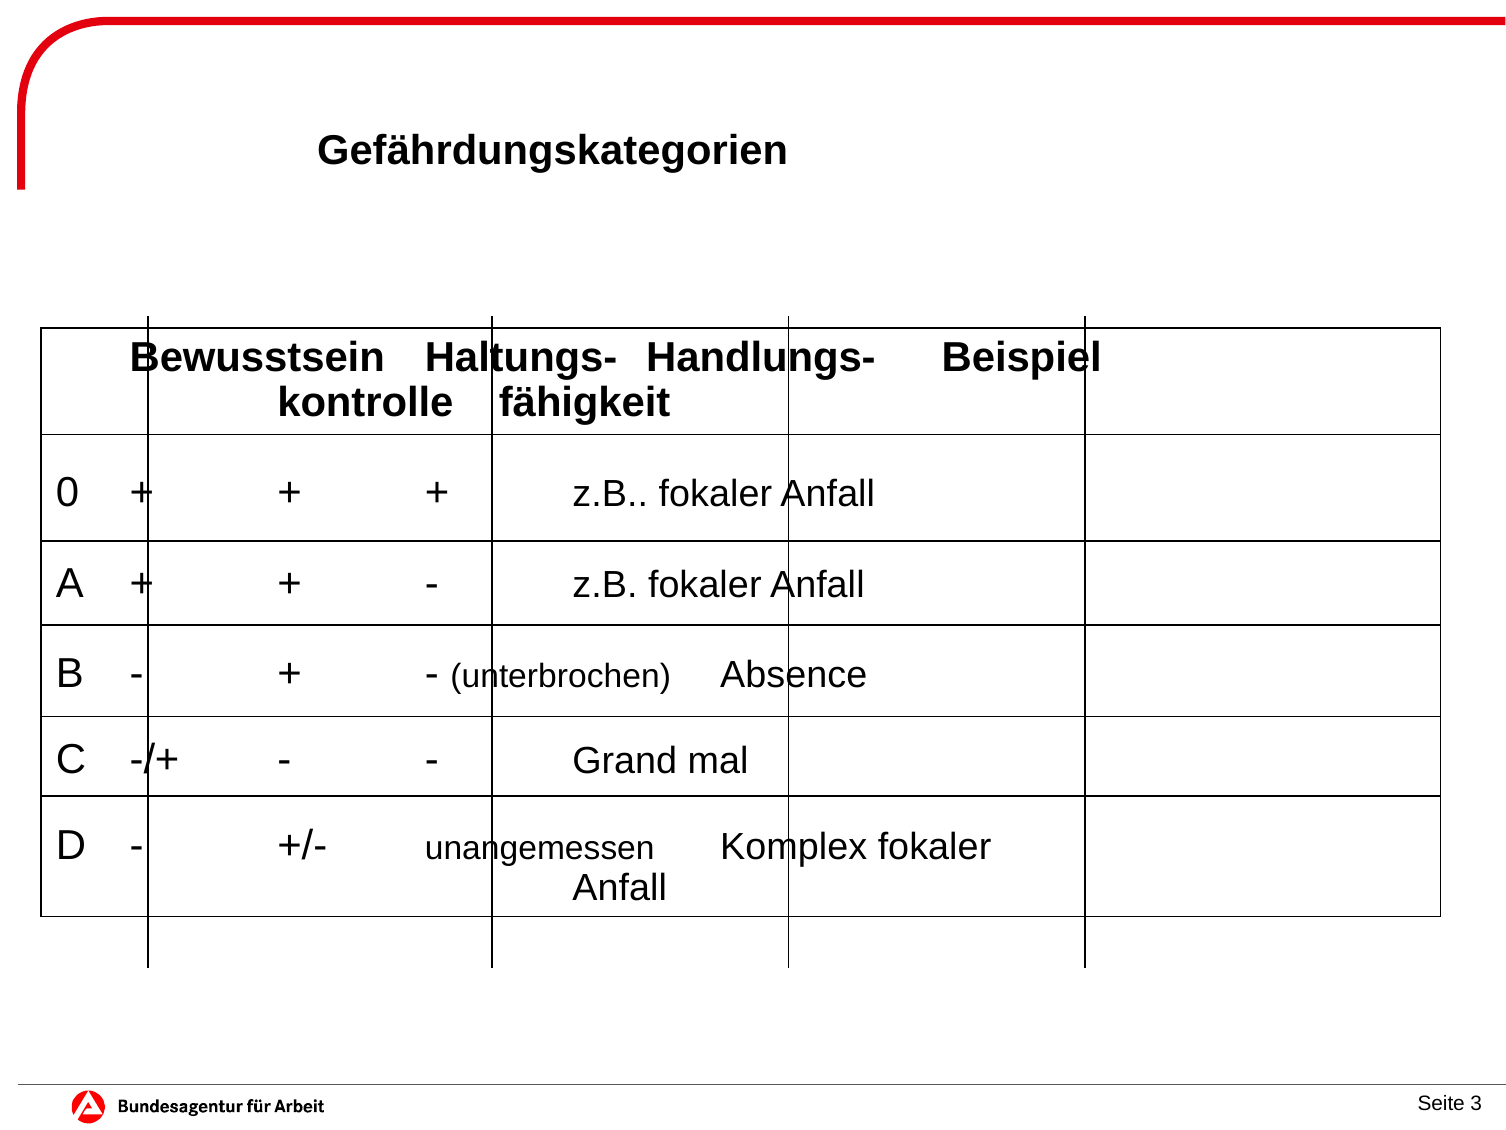

# Gefährdungskategorien
	Bewusstsein	Haltungs-	Handlungs-	Beispiel
			kontrolle	fähigkeit
0	+		+		+		z.B.. fokaler Anfall
A	+		+		-		z.B. fokaler Anfall
B	-		+		- (unterbrochen)	Absence
C	-/+		-		-		Grand mal
D	-		+/-		unangemessen	Komplex fokaler
							Anfall